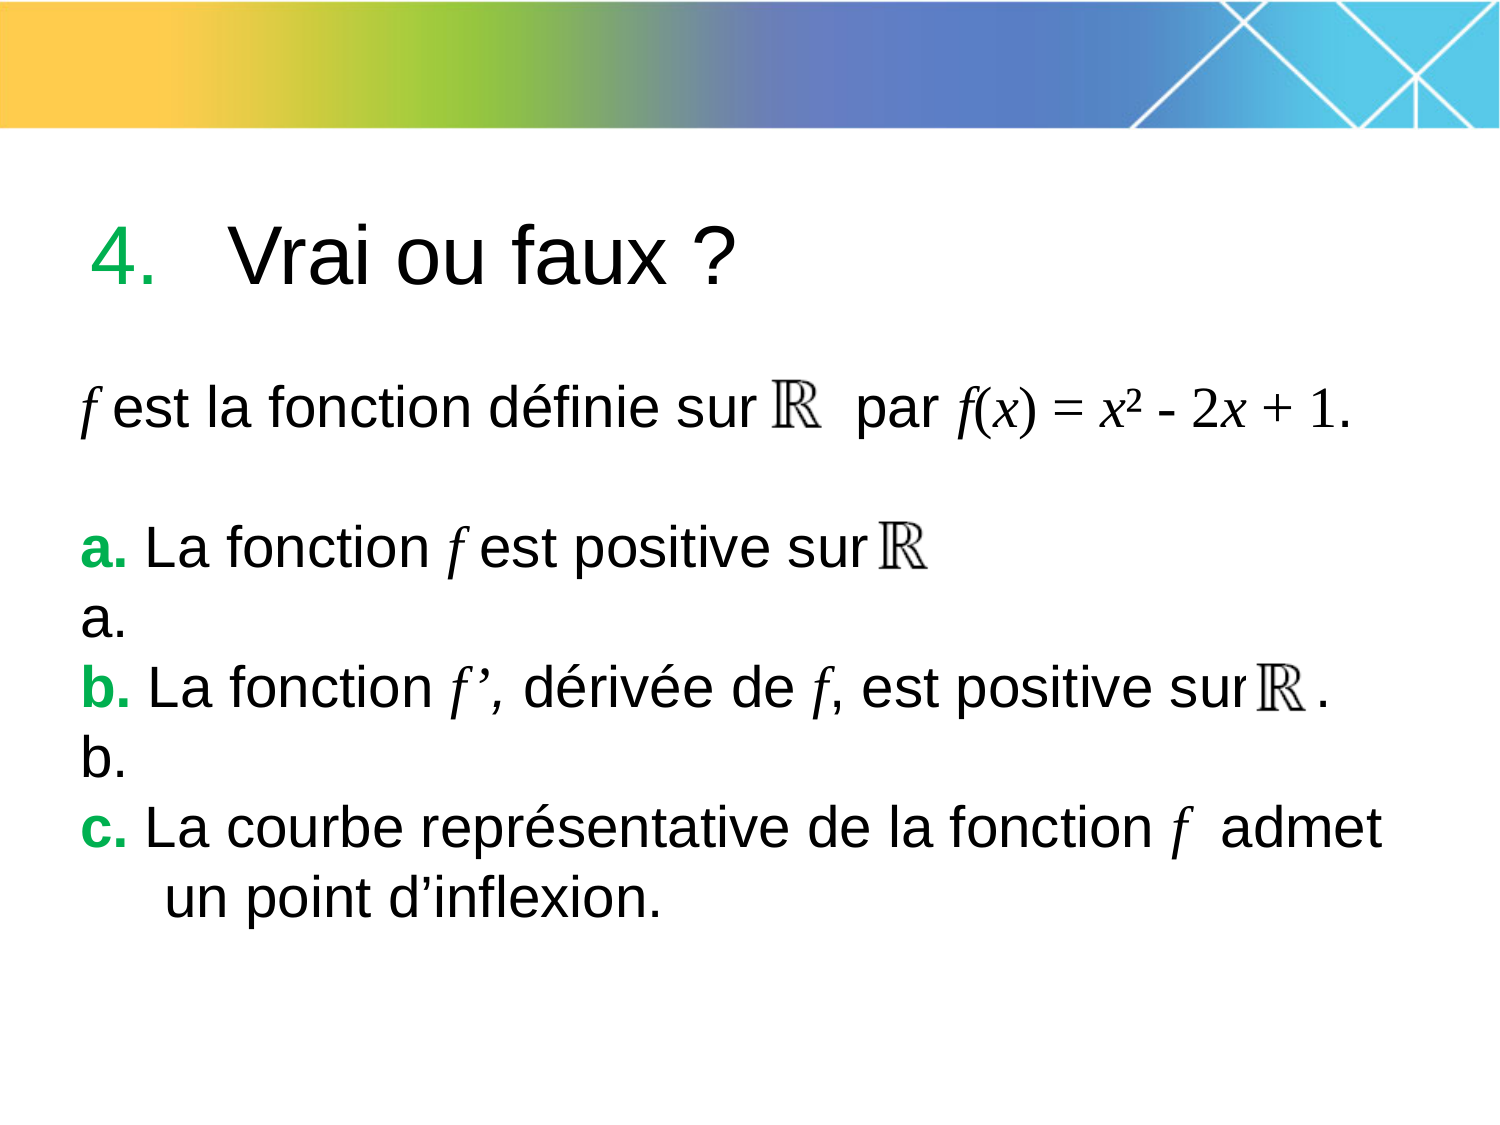

Vrai ou faux ?
f est la fonction définie sur par f(x) = x² - 2x + 1.
a. La fonction f est positive sur
b. La fonction f’, dérivée de f, est positive sur .
c. La courbe représentative de la fonction f admet un point d’inflexion.